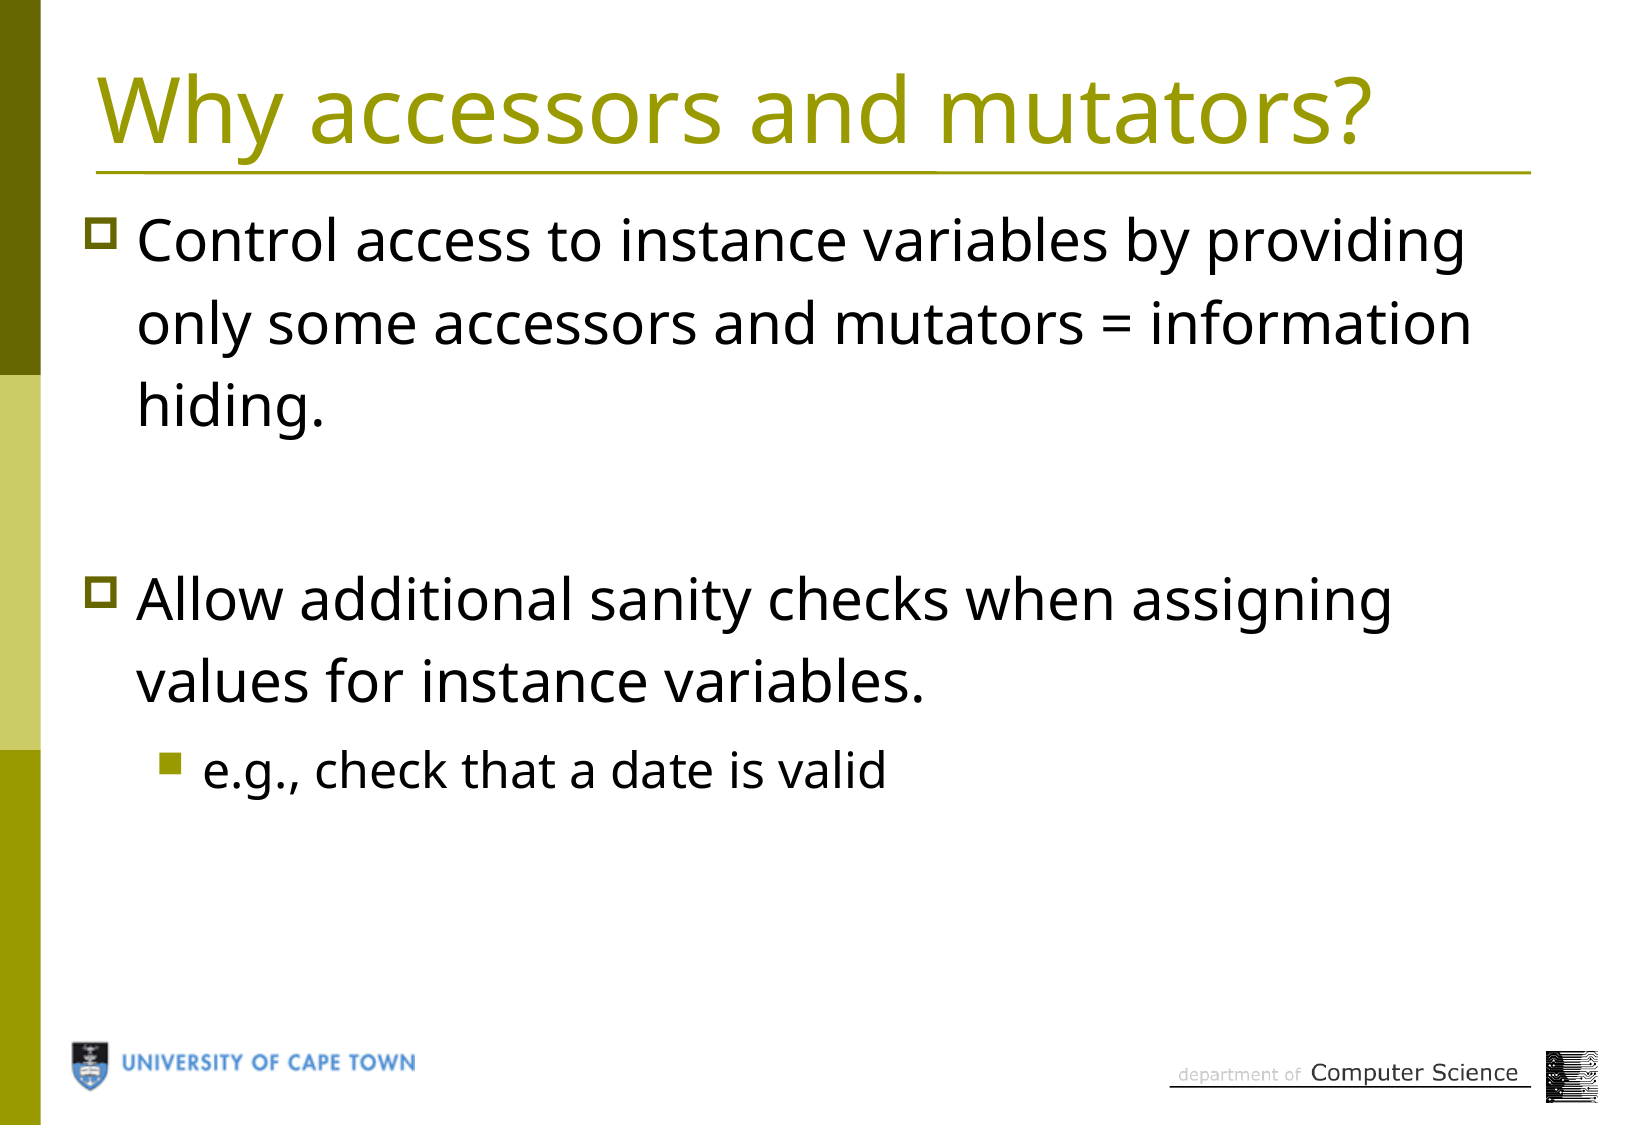

# Why accessors and mutators?
Control access to instance variables by providing only some accessors and mutators = information hiding.
Allow additional sanity checks when assigning values for instance variables.
e.g., check that a date is valid